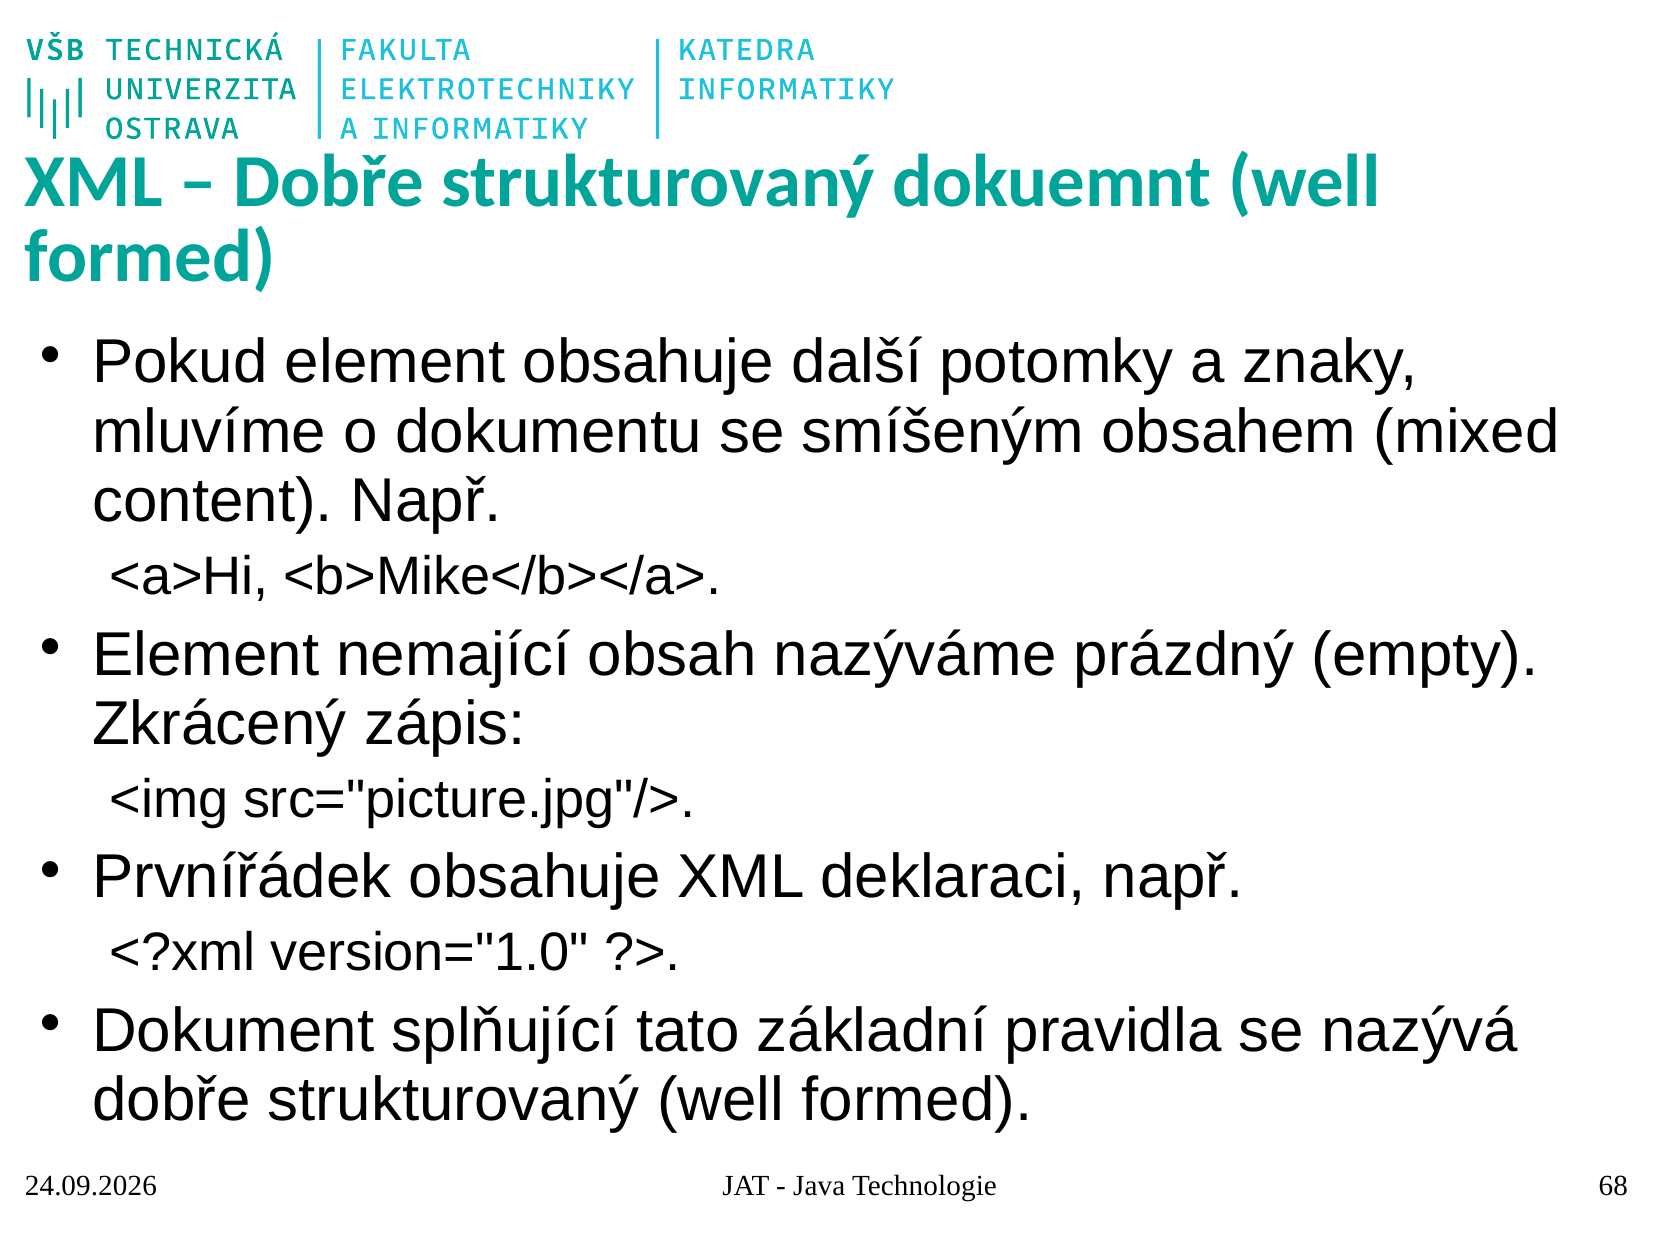

XML – Dobře strukturovaný dokuemnt (well formed)
# Pokud element obsahuje další potomky a znaky, mluvíme o dokumentu se smíšeným obsahem (mixed content). Např.
<a>Hi, <b>Mike</b></a>.
Element nemající obsah nazýváme prázdný (empty). Zkrácený zápis:
<img src="picture.jpg"/>.
Prvnířádek obsahuje XML deklaraci, např.
<?xml version="1.0" ?>.
Dokument splňující tato základní pravidla se nazývá dobře strukturovaný (well formed).
JAT - Java Technologie
68